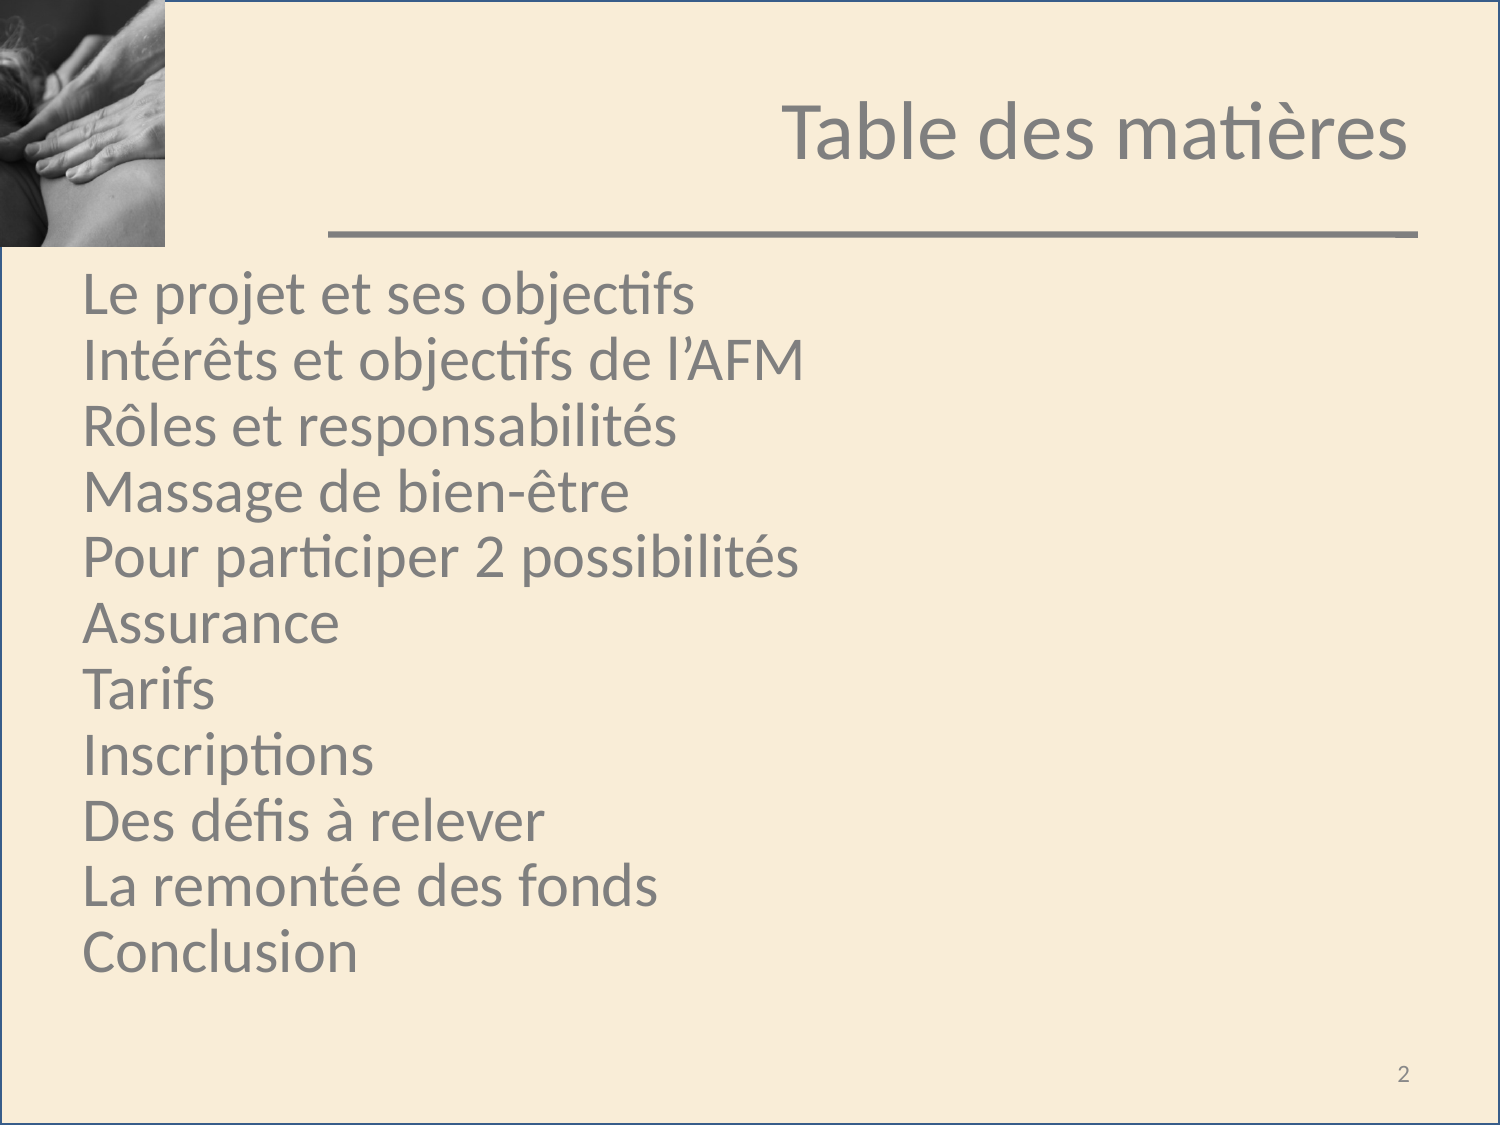

# Table des matières
Le projet et ses objectifs
Intérêts et objectifs de l’AFM
Rôles et responsabilités
Massage de bien-être
Pour participer 2 possibilités
Assurance
Tarifs
Inscriptions
Des défis à relever
La remontée des fonds
Conclusion